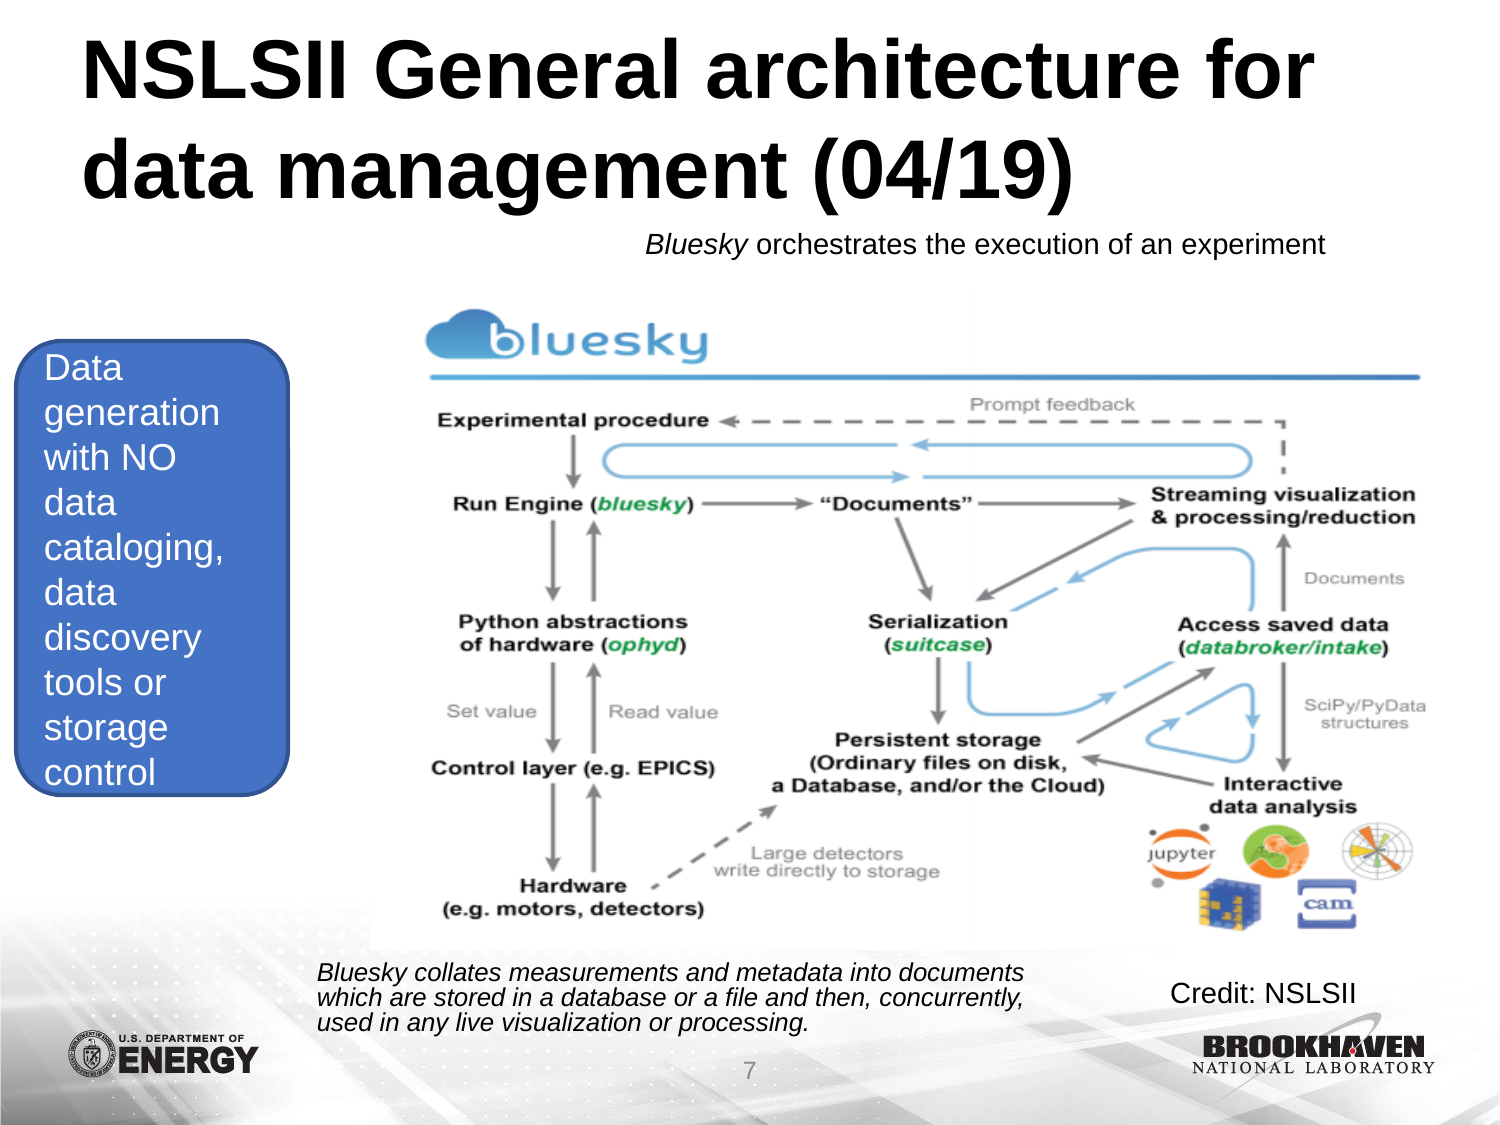

NSLSII General architecture for data management (04/19)
Bluesky orchestrates the execution of an experiment
Data generation with NO data cataloging, data discovery tools or storage control
Bluesky collates measurements and metadata into documents which are stored in a database or a file and then, concurrently, used in any live visualization or processing.
Credit: NSLSII